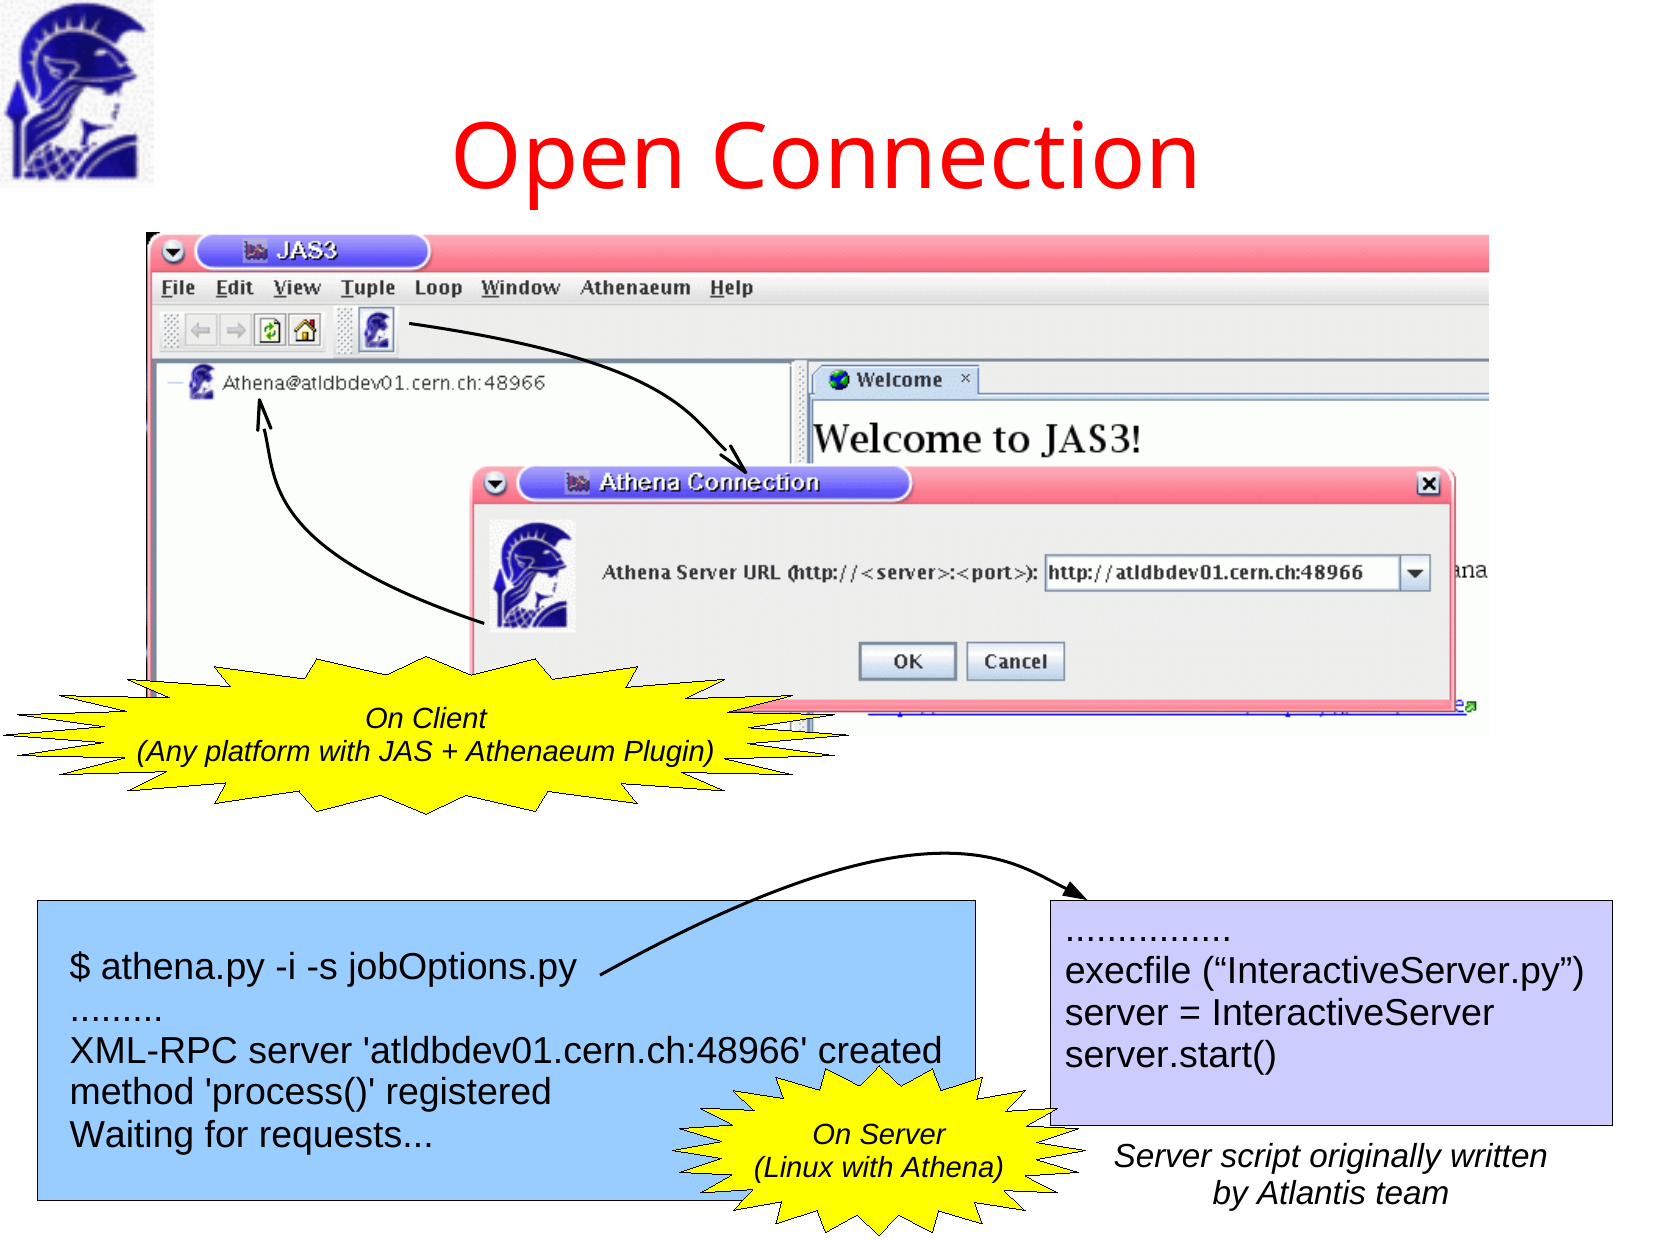

# Open Connection
On Client
(Any platform with JAS + Athenaeum Plugin)
$ athena.py -i -s jobOptions.py
.........
XML-RPC server 'atldbdev01.cern.ch:48966' created
method 'process()' registered
Waiting for requests...
................
execfile (“InteractiveServer.py”)
server = InteractiveServer
server.start()
On Server
(Linux with Athena)
Server script originally written
by Atlantis team